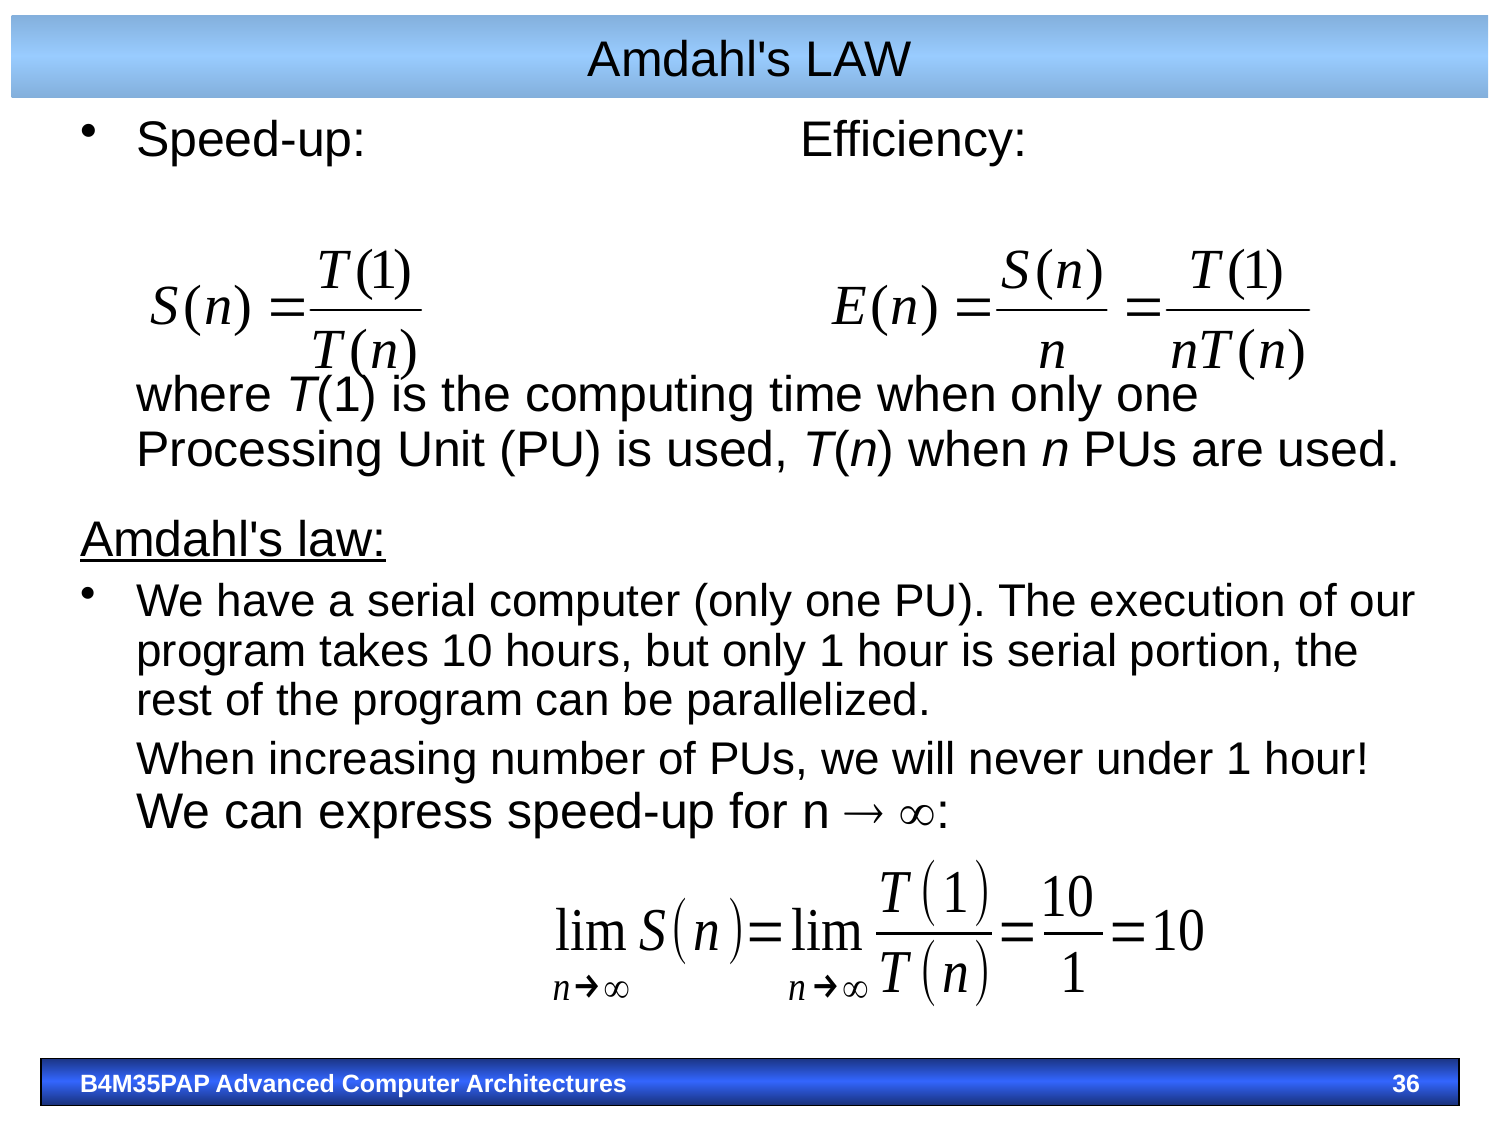

# Amdahl's LAW
Speed-up:						Efficiency:
 where T(1) is the computing time when only one Processing Unit (PU) is used, T(n) when n PUs are used.
Amdahl's law:
We have a serial computer (only one PU). The execution of our program takes 10 hours, but only 1 hour is serial portion, the rest of the program can be parallelized.
When increasing number of PUs, we will never under 1 hour!
We can express speed-up for n  :